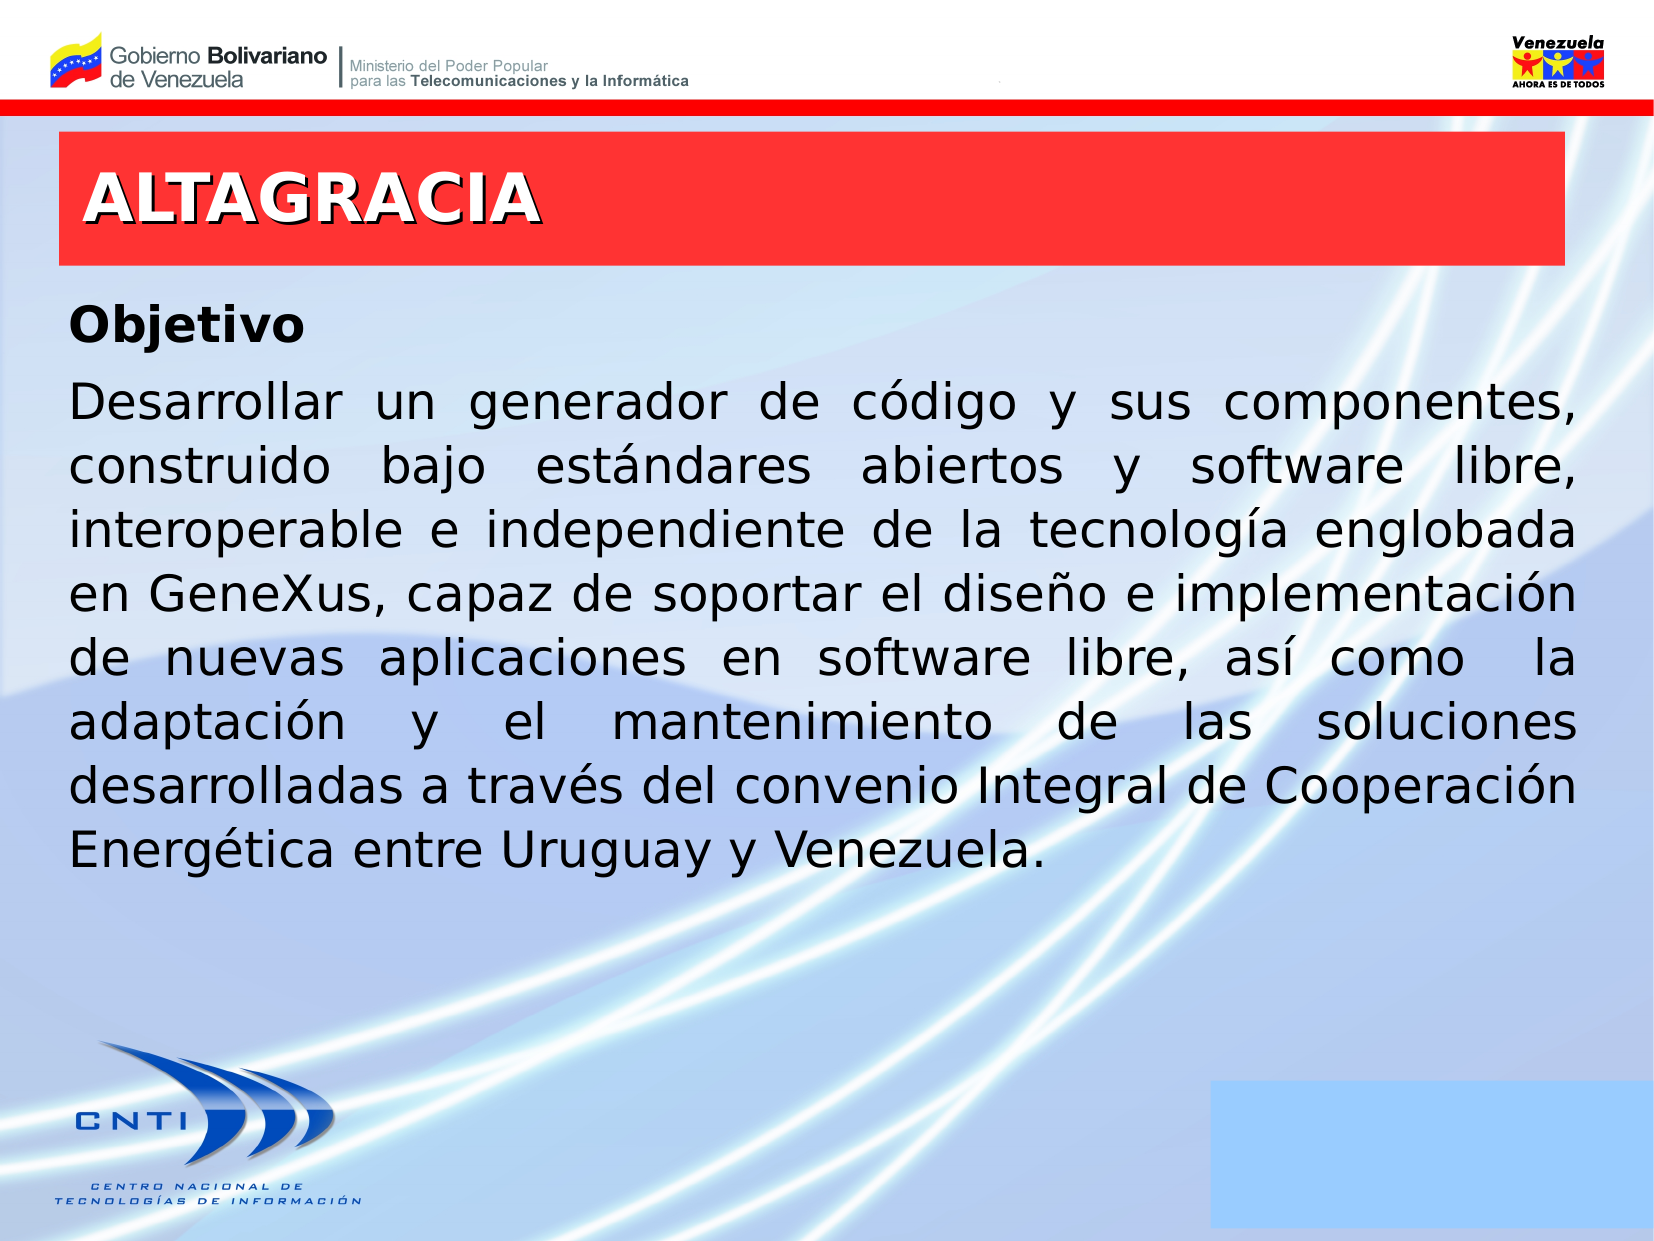

# ALTAGRACIA
Objetivo
Desarrollar un generador de código y sus componentes, construido bajo estándares abiertos y software libre, interoperable e independiente de la tecnología englobada en GeneXus, capaz de soportar el diseño e implementación de nuevas aplicaciones en software libre, así como la adaptación y el mantenimiento de las soluciones desarrolladas a través del convenio Integral de Cooperación Energética entre Uruguay y Venezuela.